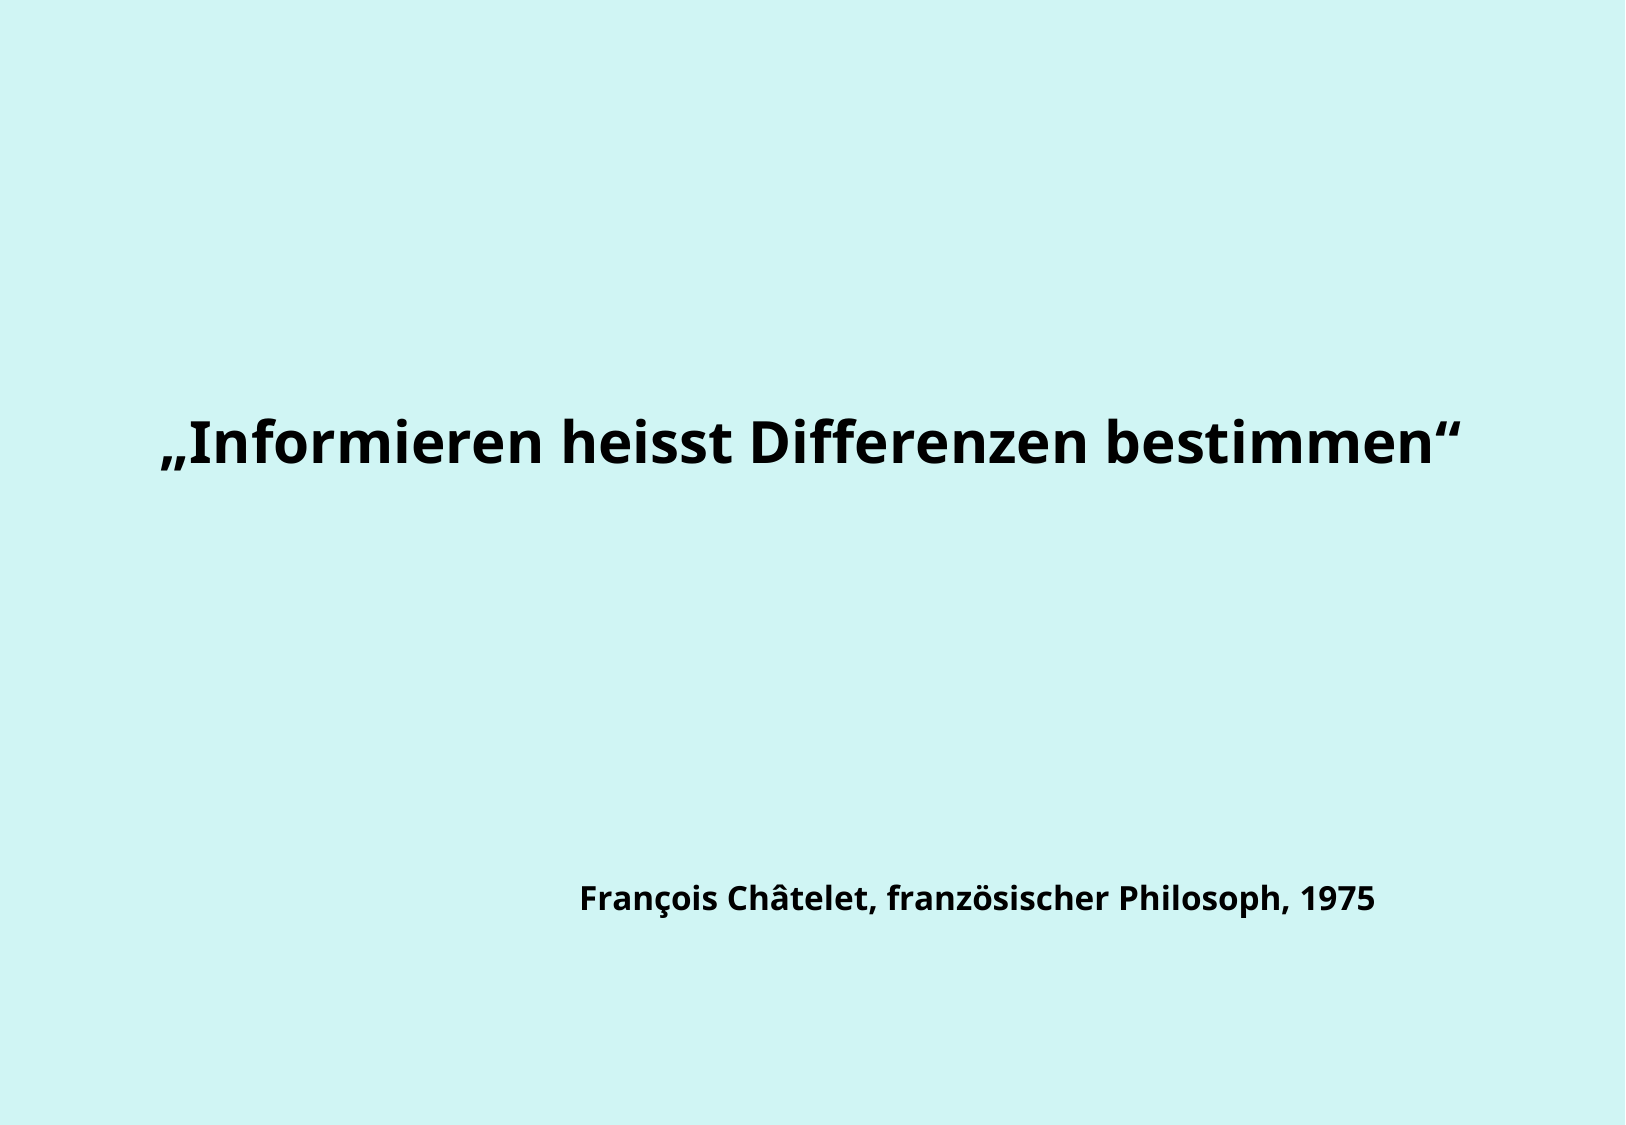

„Informieren heisst Differenzen bestimmen“
François Châtelet, französischer Philosoph, 1975